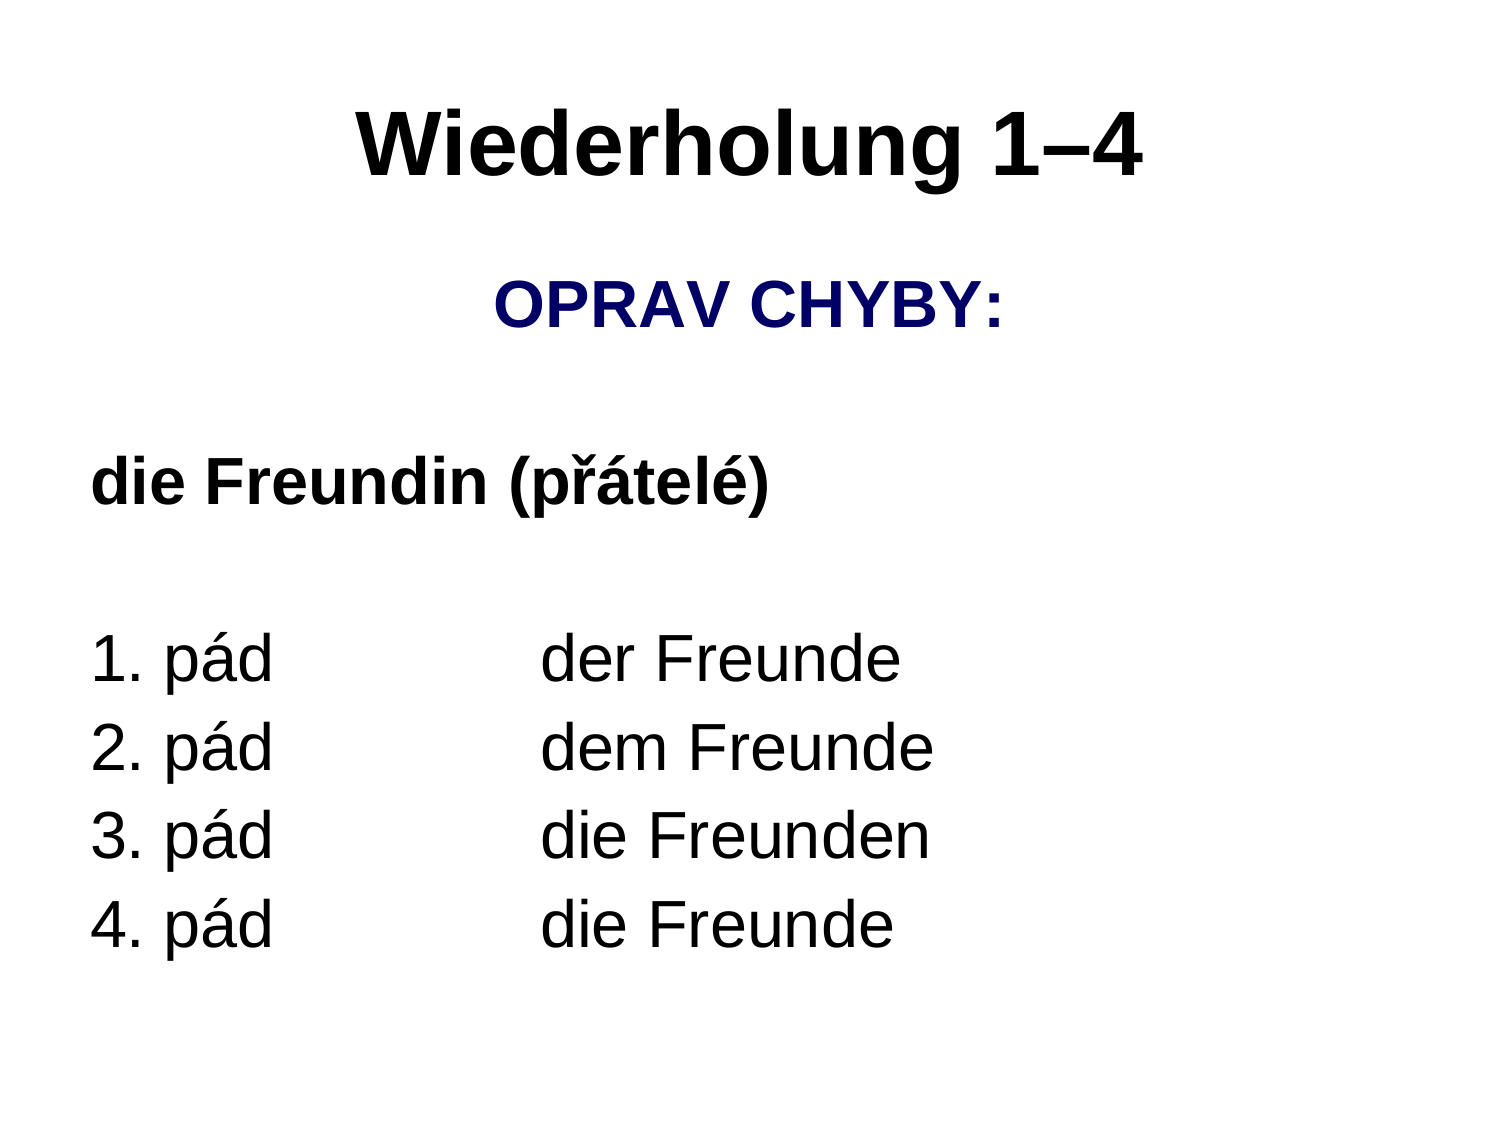

# Wiederholung 1–4
OPRAV CHYBY:
die Freundin (přátelé)
1. pád		der Freunde
2. pád		dem Freunde
3. pád		die Freunden
4. pád		die Freunde